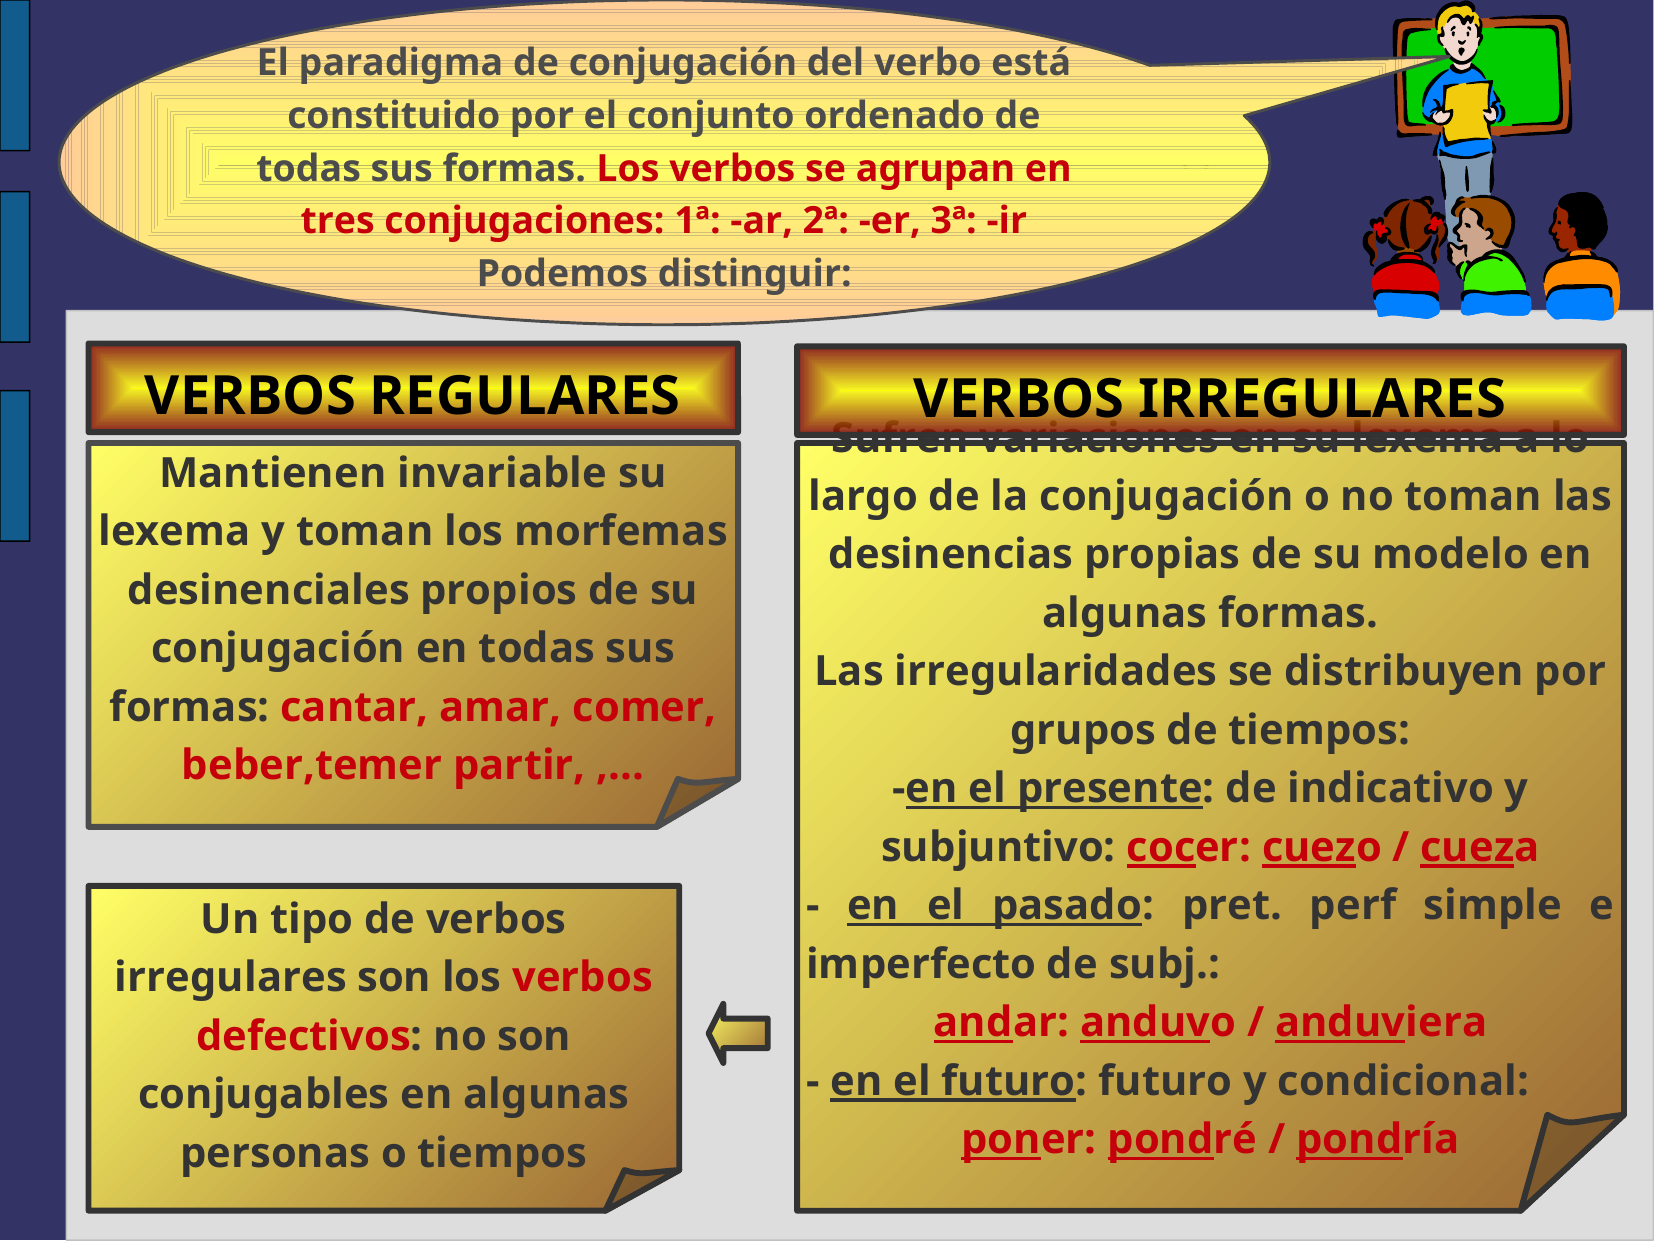

El paradigma de conjugación del verbo está constituido por el conjunto ordenado de todas sus formas. Los verbos se agrupan en tres conjugaciones: 1ª: -ar, 2ª: -er, 3ª: -ir
Podemos distinguir:
O
VERBOS REGULARES
VERBOS IRREGULARES
Mantienen invariable su lexema y toman los morfemas desinenciales propios de su conjugación en todas sus formas: cantar, amar, comer, beber,temer partir, ,...
Sufren variaciones en su lexema a lo largo de la conjugación o no toman las desinencias propias de su modelo en algunas formas.
Las irregularidades se distribuyen por grupos de tiempos:
-en el presente: de indicativo y subjuntivo: cocer: cuezo / cueza
- en el pasado: pret. perf simple e imperfecto de subj.:
andar: anduvo / anduviera
- en el futuro: futuro y condicional:
poner: pondré / pondría
Un tipo de verbos irregulares son los verbos defectivos: no son conjugables en algunas personas o tiempos